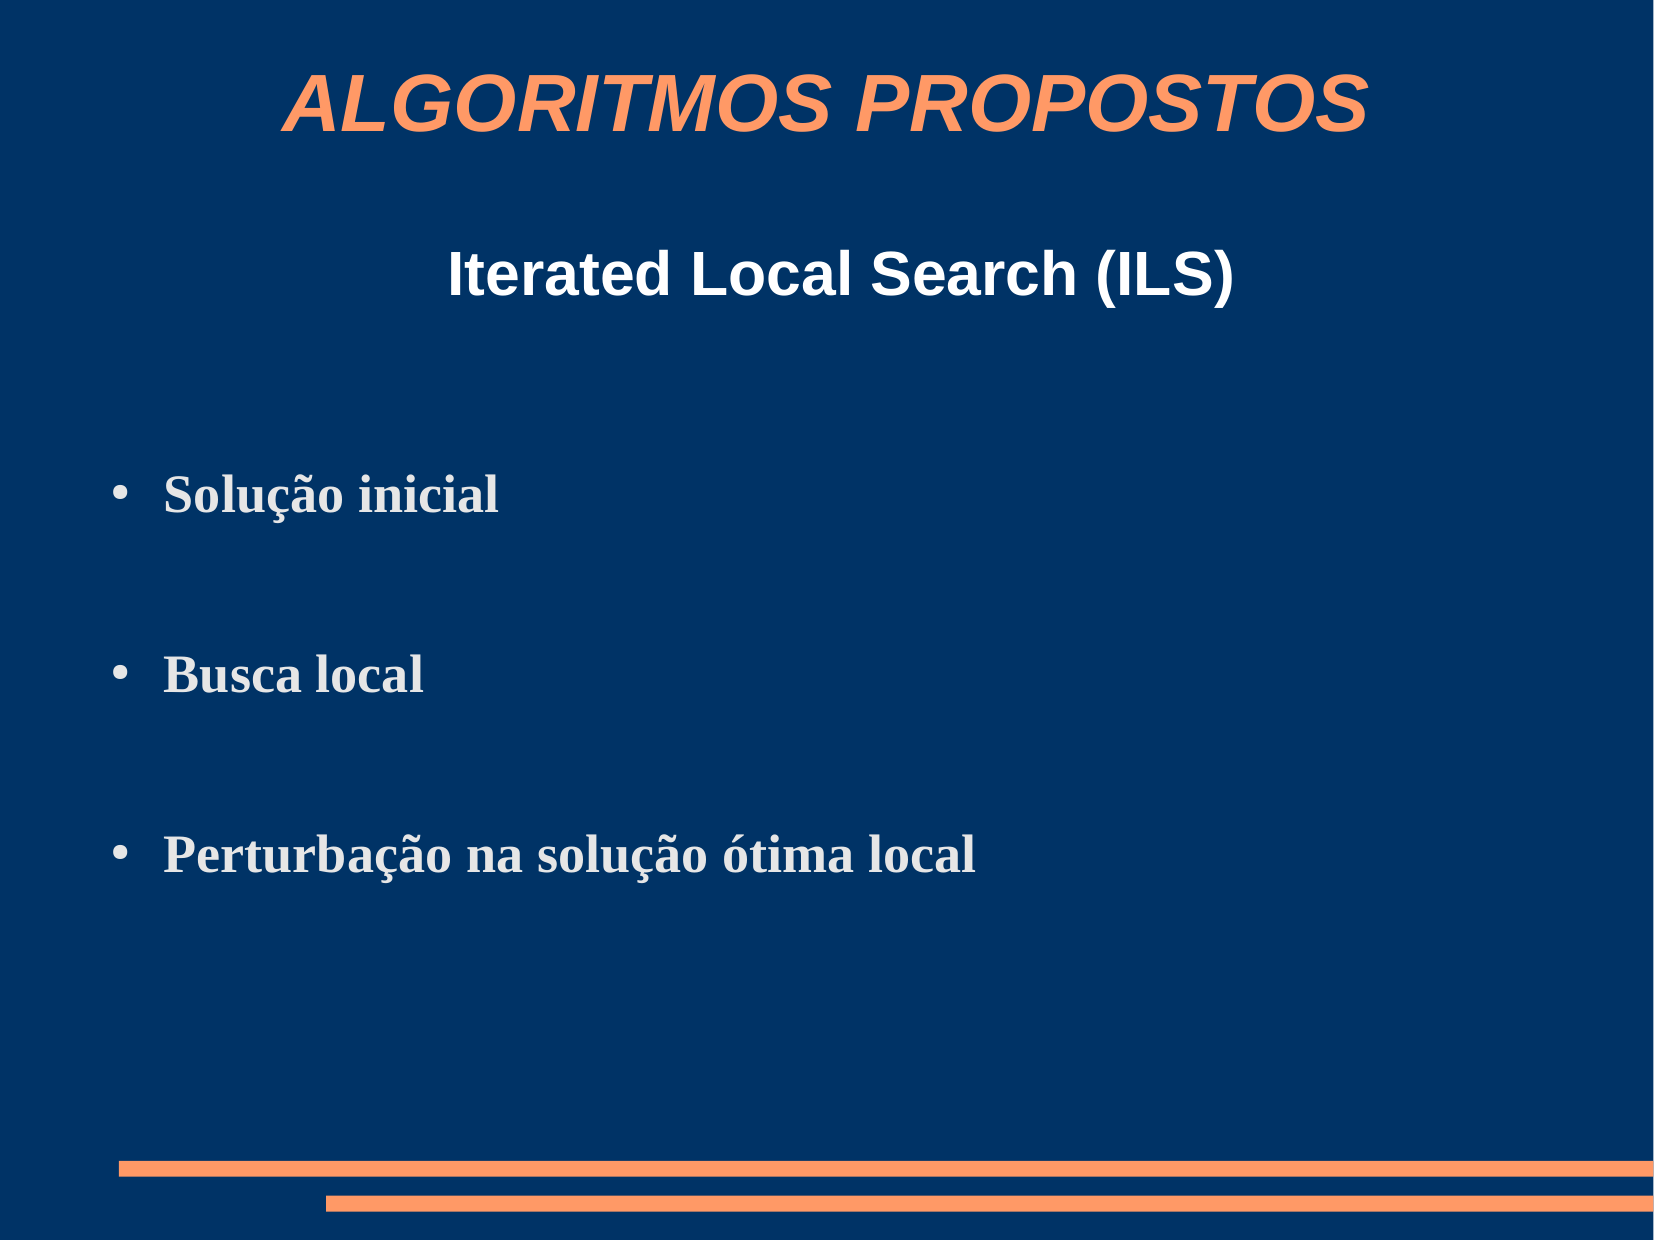

# ALGORITMOS PROPOSTOS
Iterated Local Search (ILS)
Solução inicial
Busca local
Perturbação na solução ótima local